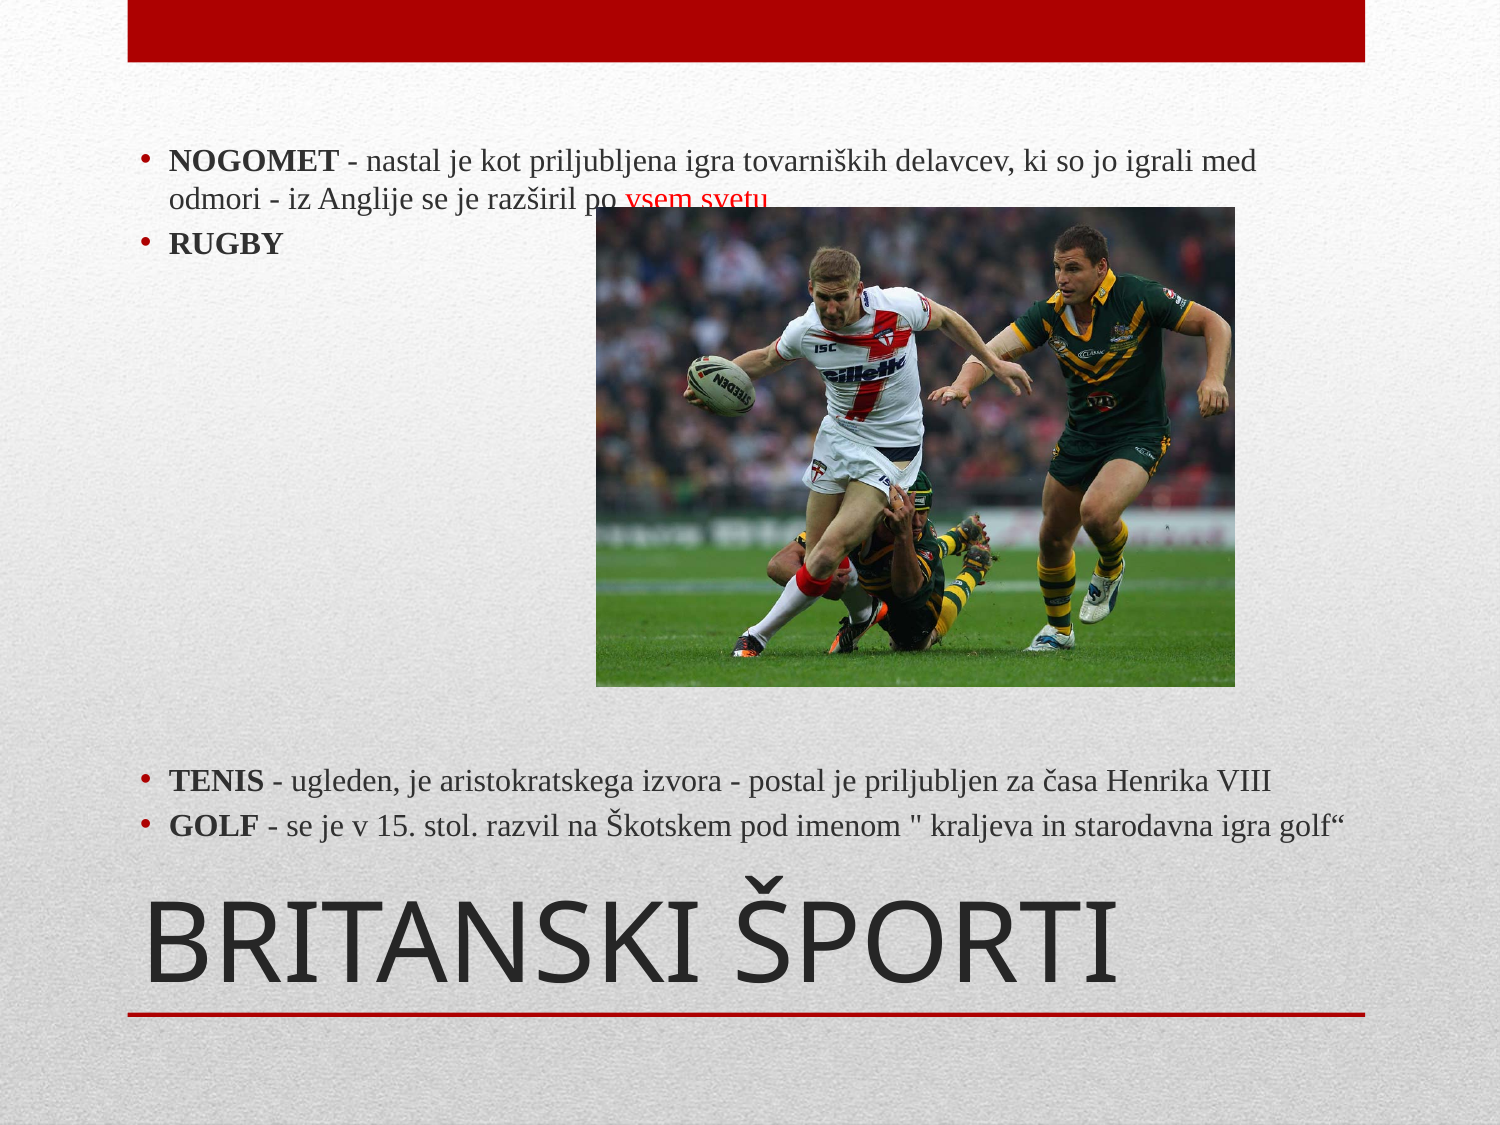

NOGOMET - nastal je kot priljubljena igra tovarniških delavcev, ki so jo igrali med odmori - iz Anglije se je razširil po vsem svetu
RUGBY
TENIS - ugleden, je aristokratskega izvora - postal je priljubljen za časa Henrika VIII
GOLF - se je v 15. stol. razvil na Škotskem pod imenom " kraljeva in starodavna igra golf“
# BRITANSKI ŠPORTI